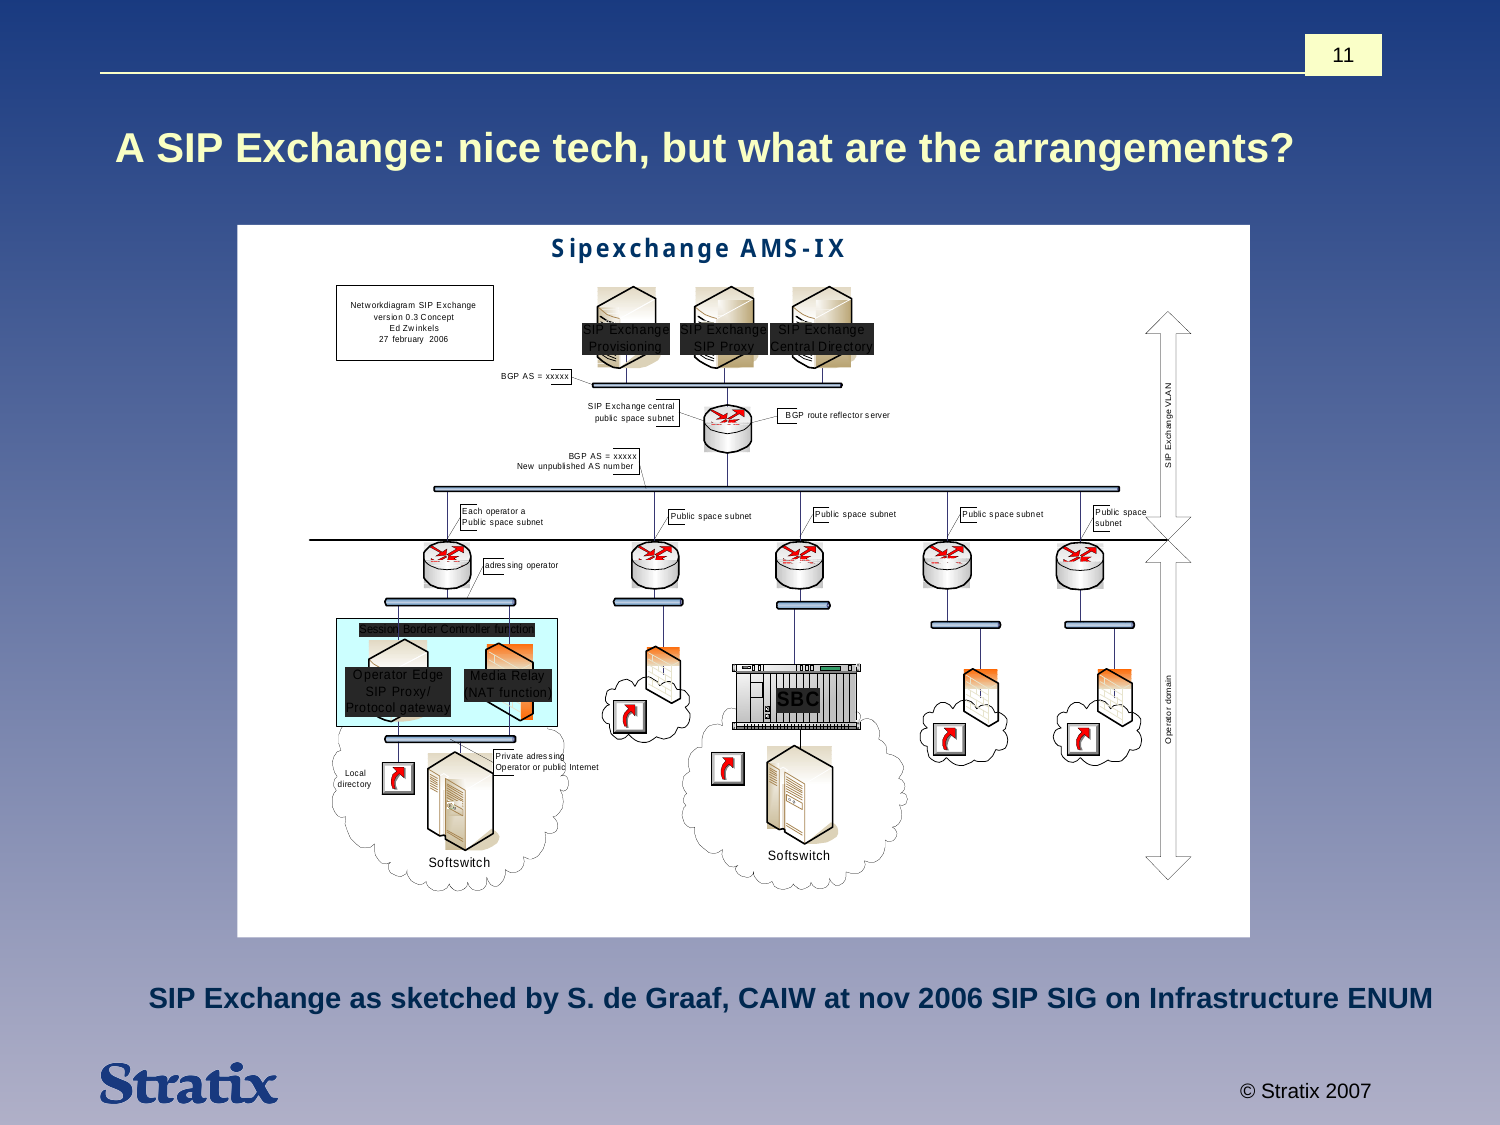

11
# A SIP Exchange: nice tech, but what are the arrangements?
SIP Exchange as sketched by S. de Graaf, CAIW at nov 2006 SIP SIG on Infrastructure ENUM